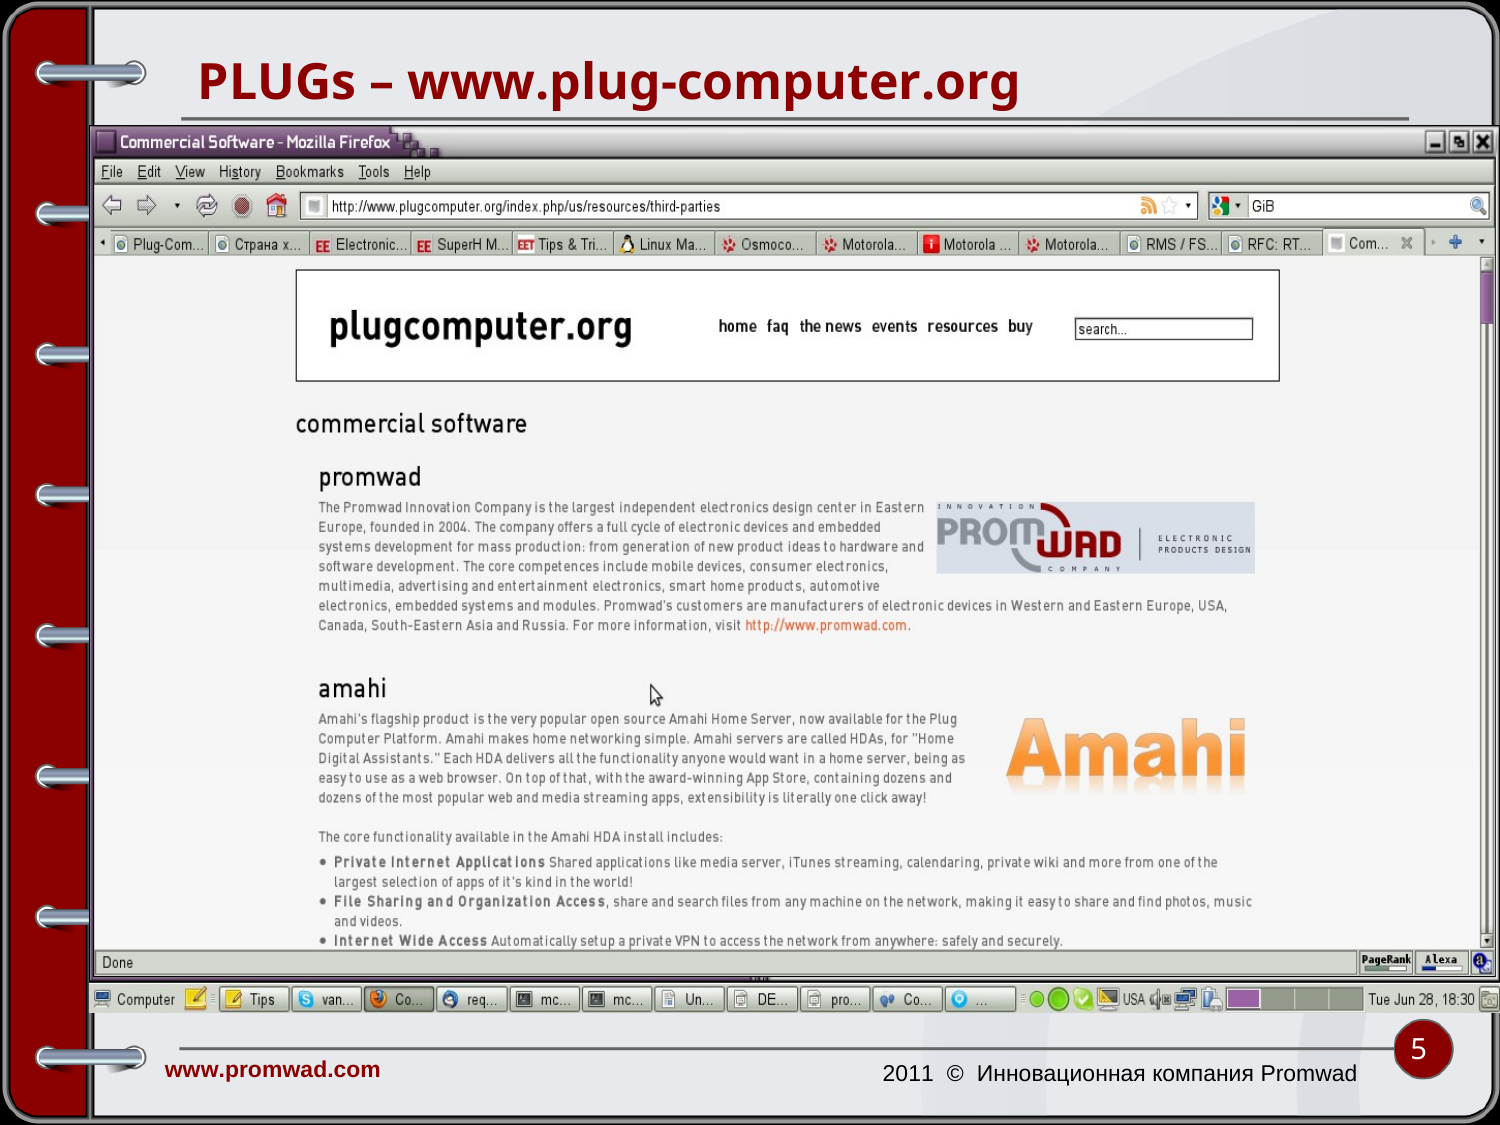

PLUGs – www.plug-computer.org
www.promwad.com
2011 © Инновационная компания Promwad